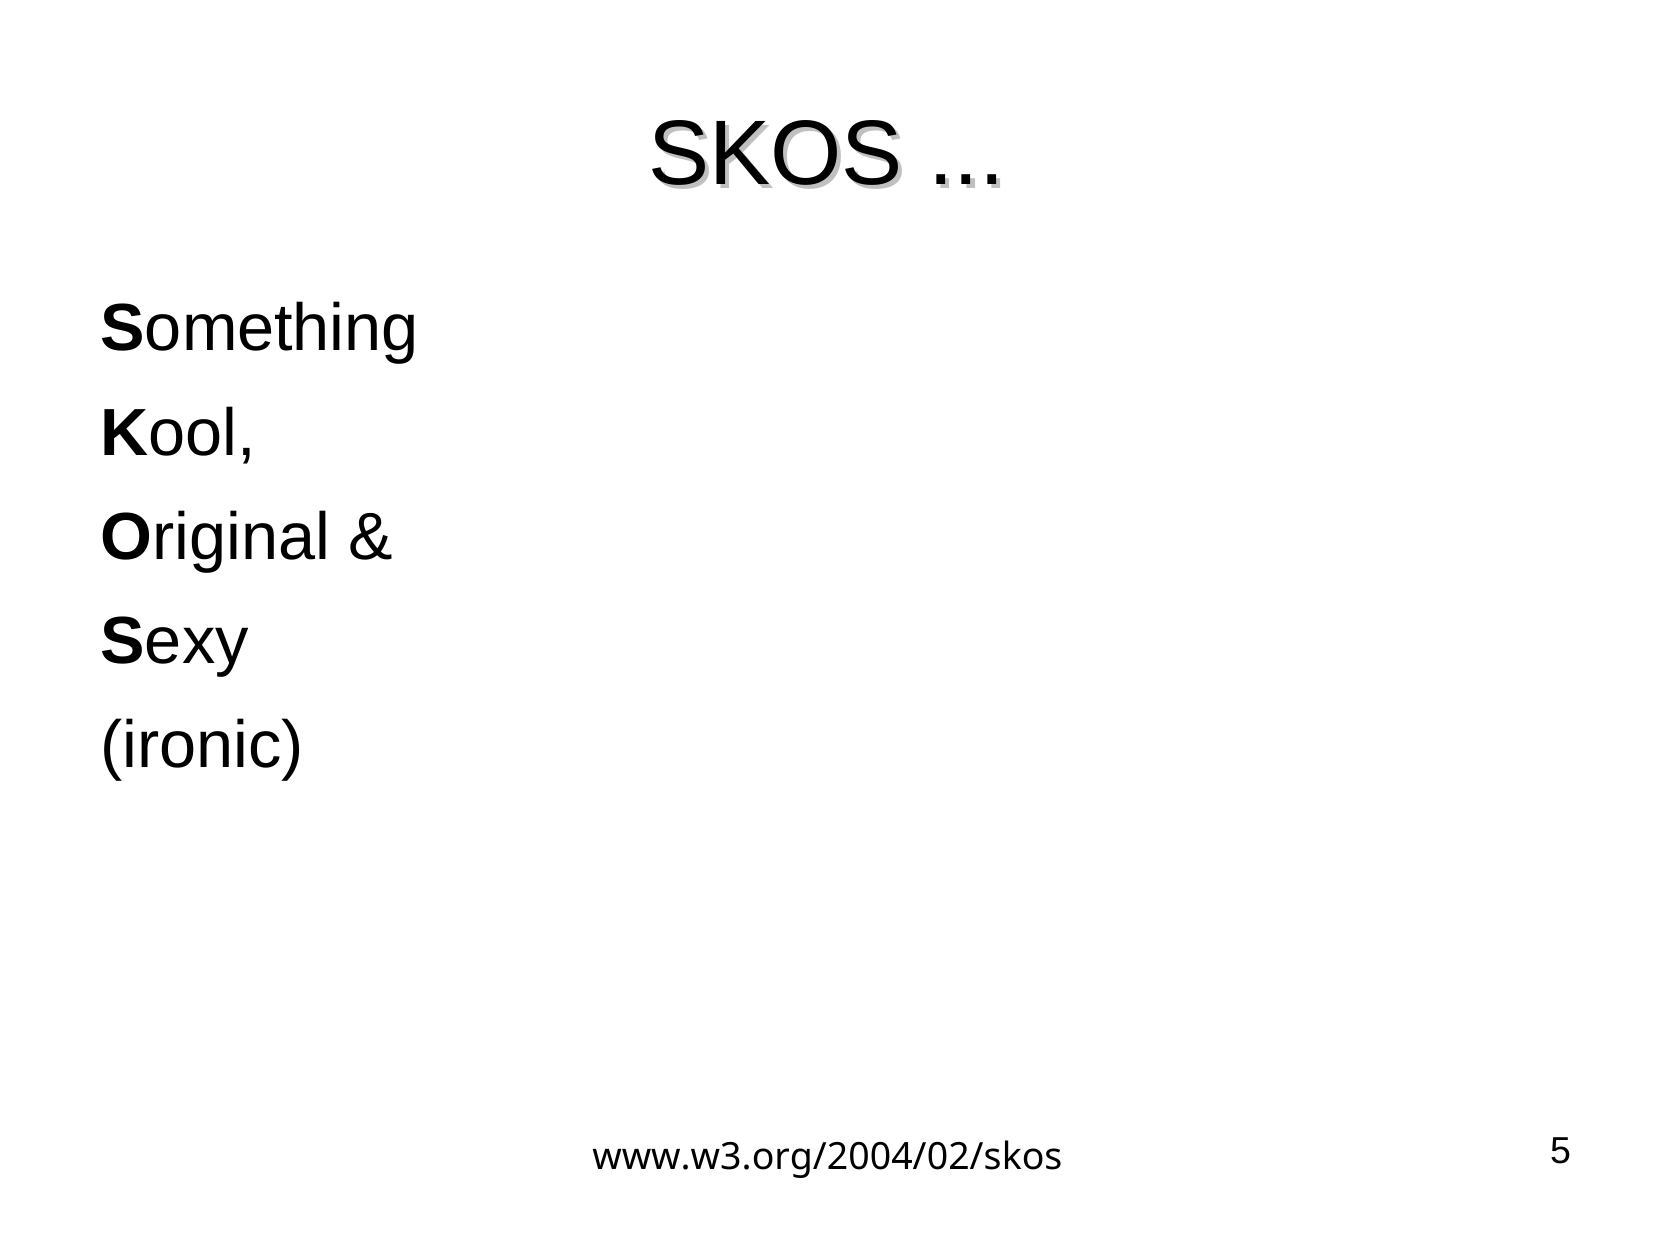

# SKOS ...
Something
Kool,
Original &
Sexy
(ironic)
www.w3.org/2004/02/skos
5